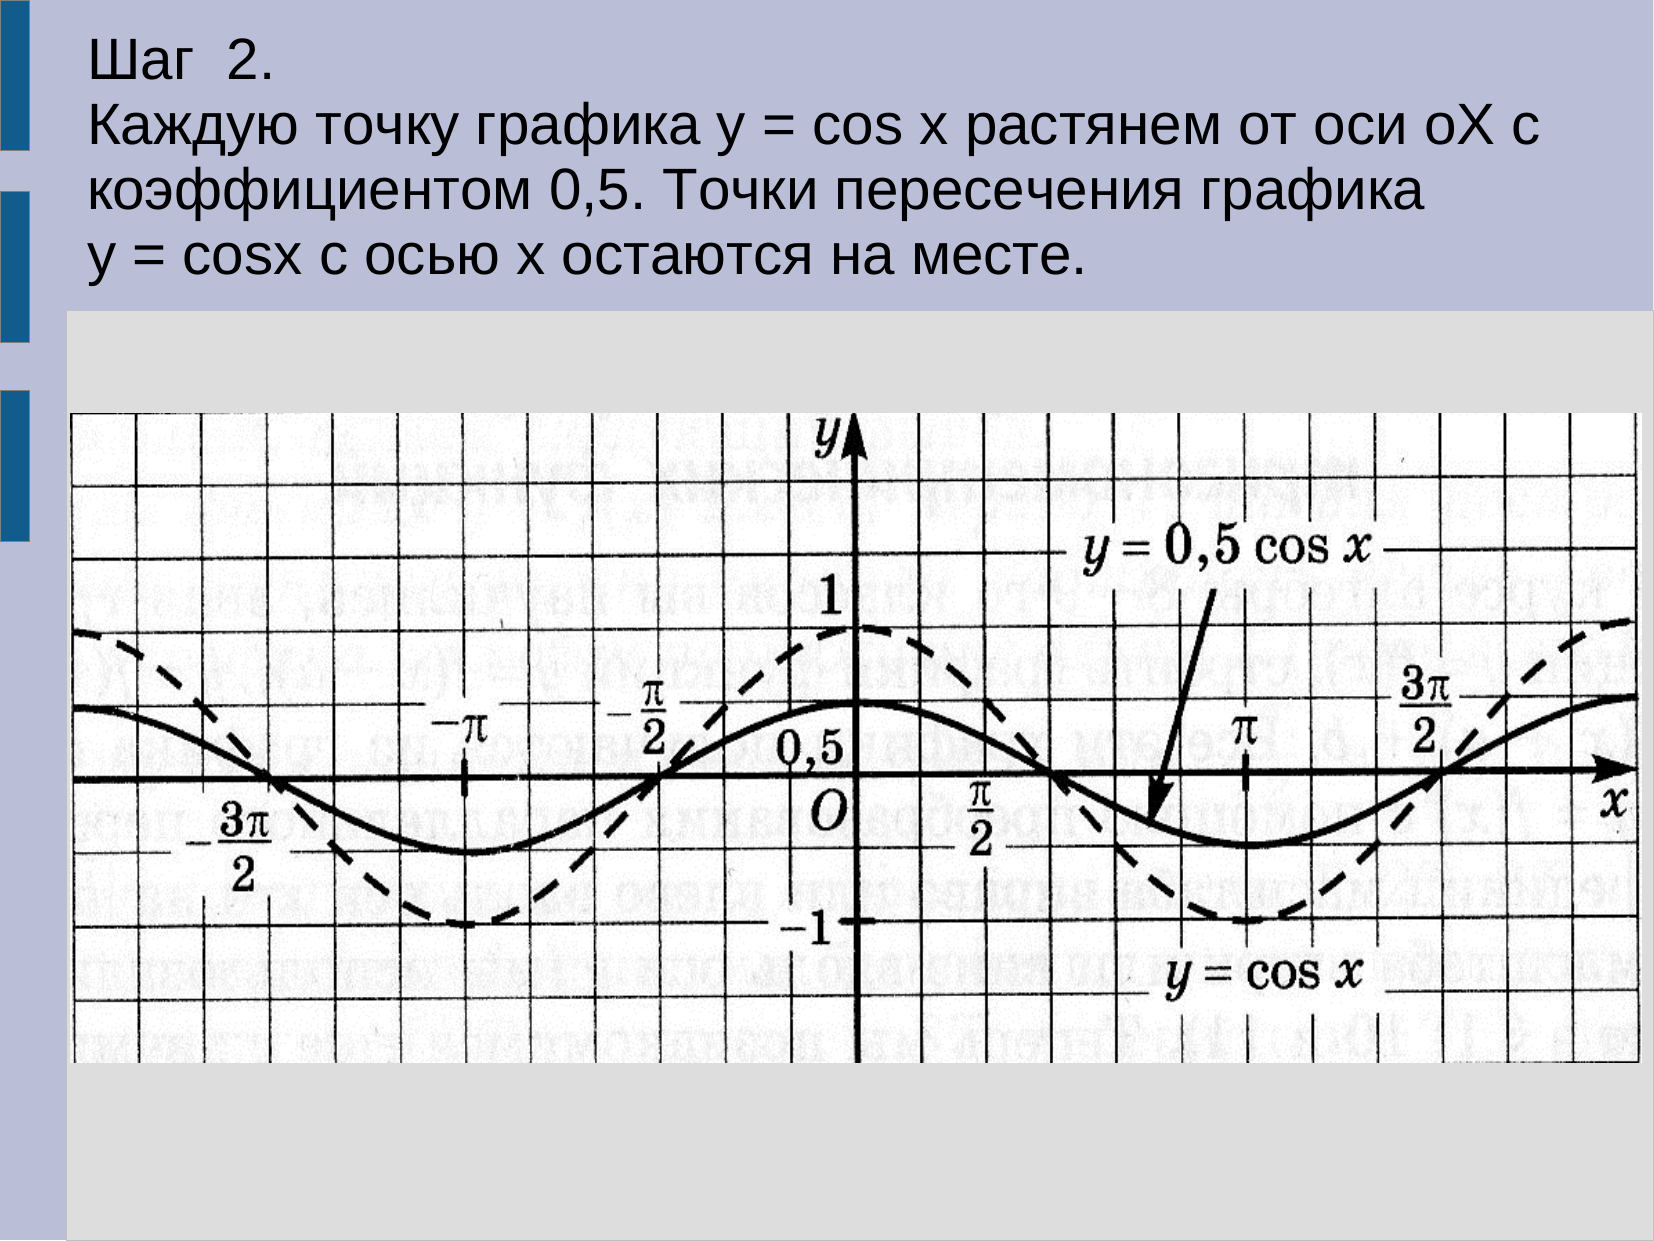

# Шаг 2. Каждую точку графика у = cos x растянем от оси оХ с коэффициентом 0,5. Точки пересечения графика у = cosx с осью х остаются на месте.